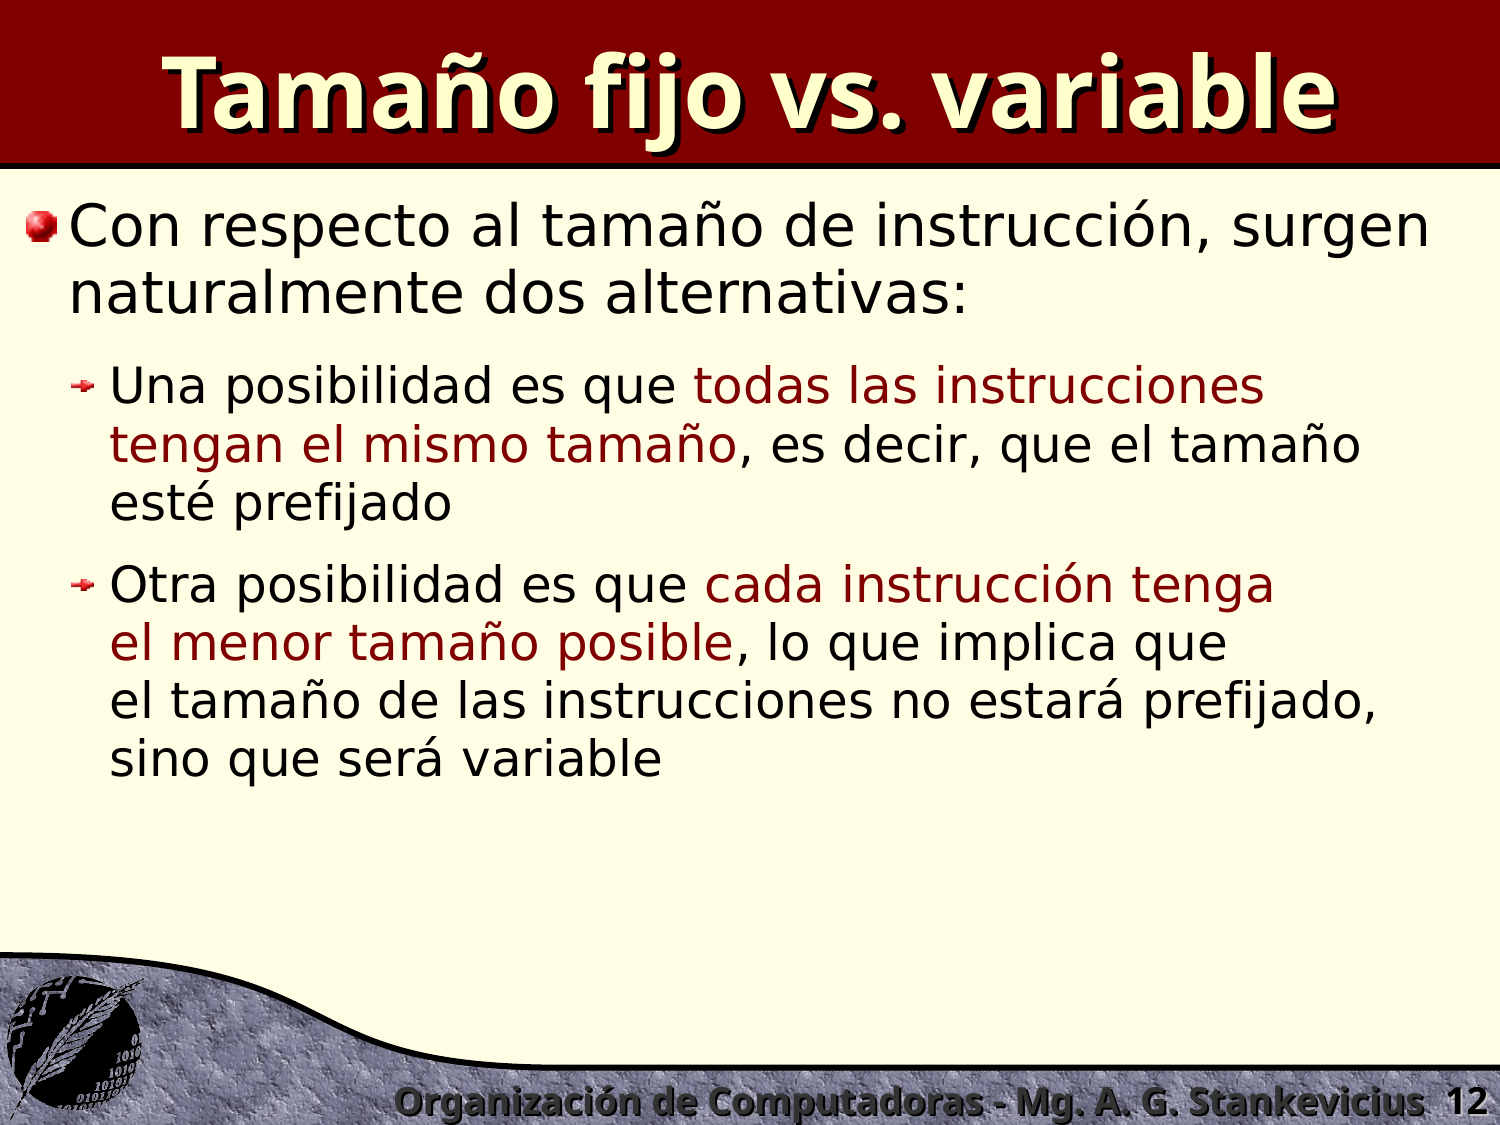

# Tamaño fijo vs. variable
Con respecto al tamaño de instrucción, surgen naturalmente dos alternativas:
Una posibilidad es que todas las instrucciones
tengan el mismo tamaño, es decir, que el tamaño
esté prefijado
Otra posibilidad es que cada instrucción tenga
el menor tamaño posible, lo que implica que
el tamaño de las instrucciones no estará prefijado, sino que será variable
12